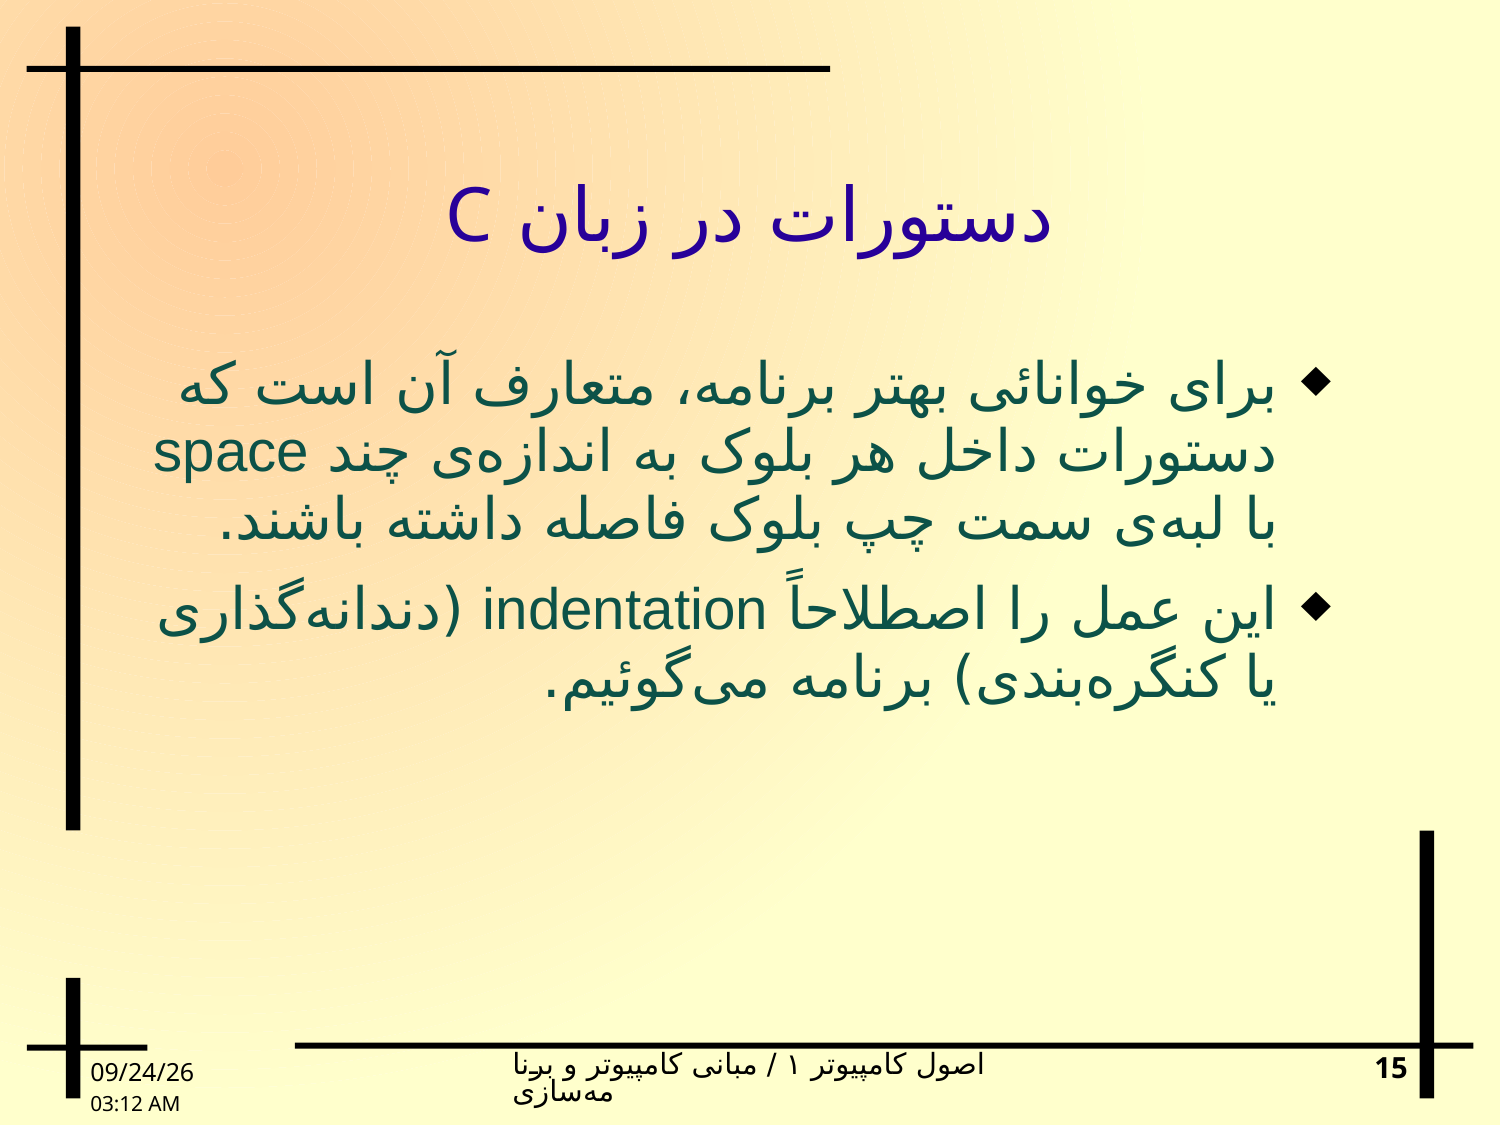

دستورات در زبان C
# برای خوانائی بهتر برنامه، متعارف آن است که دستورات داخل هر بلوک به اندازه‌ی چند space با لبه‌ی سمت چپ بلوک فاصله داشته باشند.
این عمل را اصطلاحاً indentation (دندانه‌گذاری یا کنگره‌بندی) برنامه می‌گوئیم.
اصول کامپیوتر ۱ / مبانی کامپیوتر و برنامه‌سازی
15